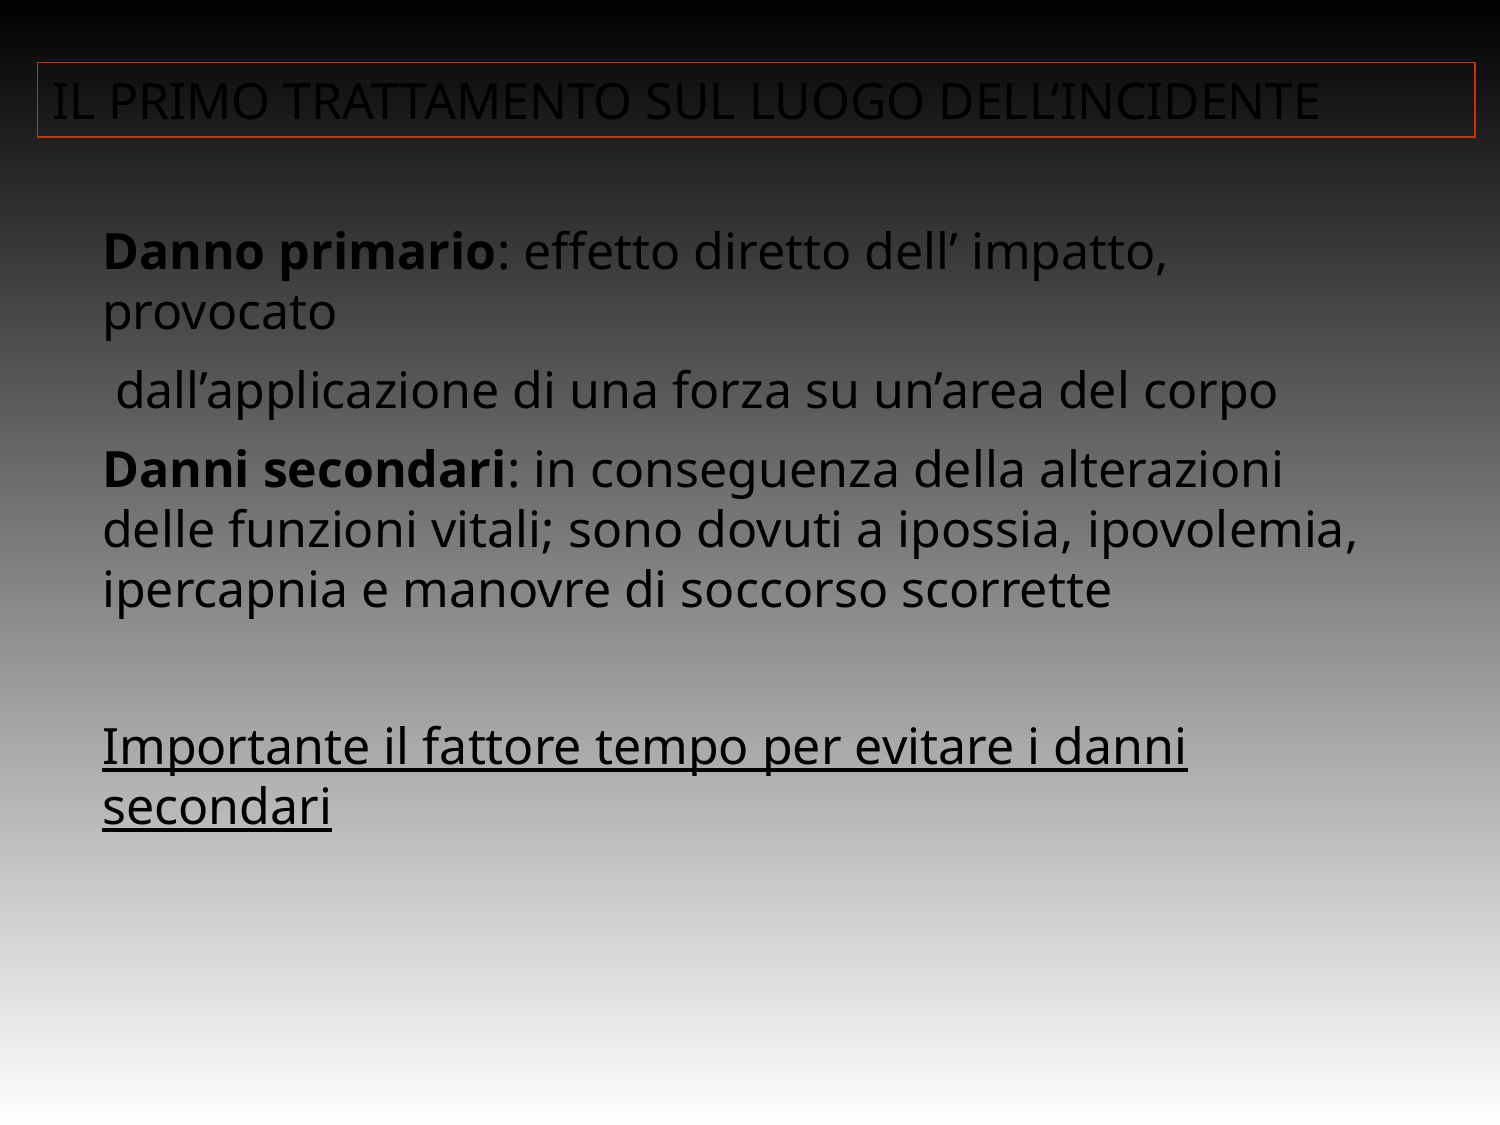

IL PRIMO TRATTAMENTO SUL LUOGO DELL’INCIDENTE
Danno primario: effetto diretto dell’ impatto, provocato
 dall’applicazione di una forza su un’area del corpo
Danni secondari: in conseguenza della alterazioni delle funzioni vitali; sono dovuti a ipossia, ipovolemia, ipercapnia e manovre di soccorso scorrette
Importante il fattore tempo per evitare i danni secondari